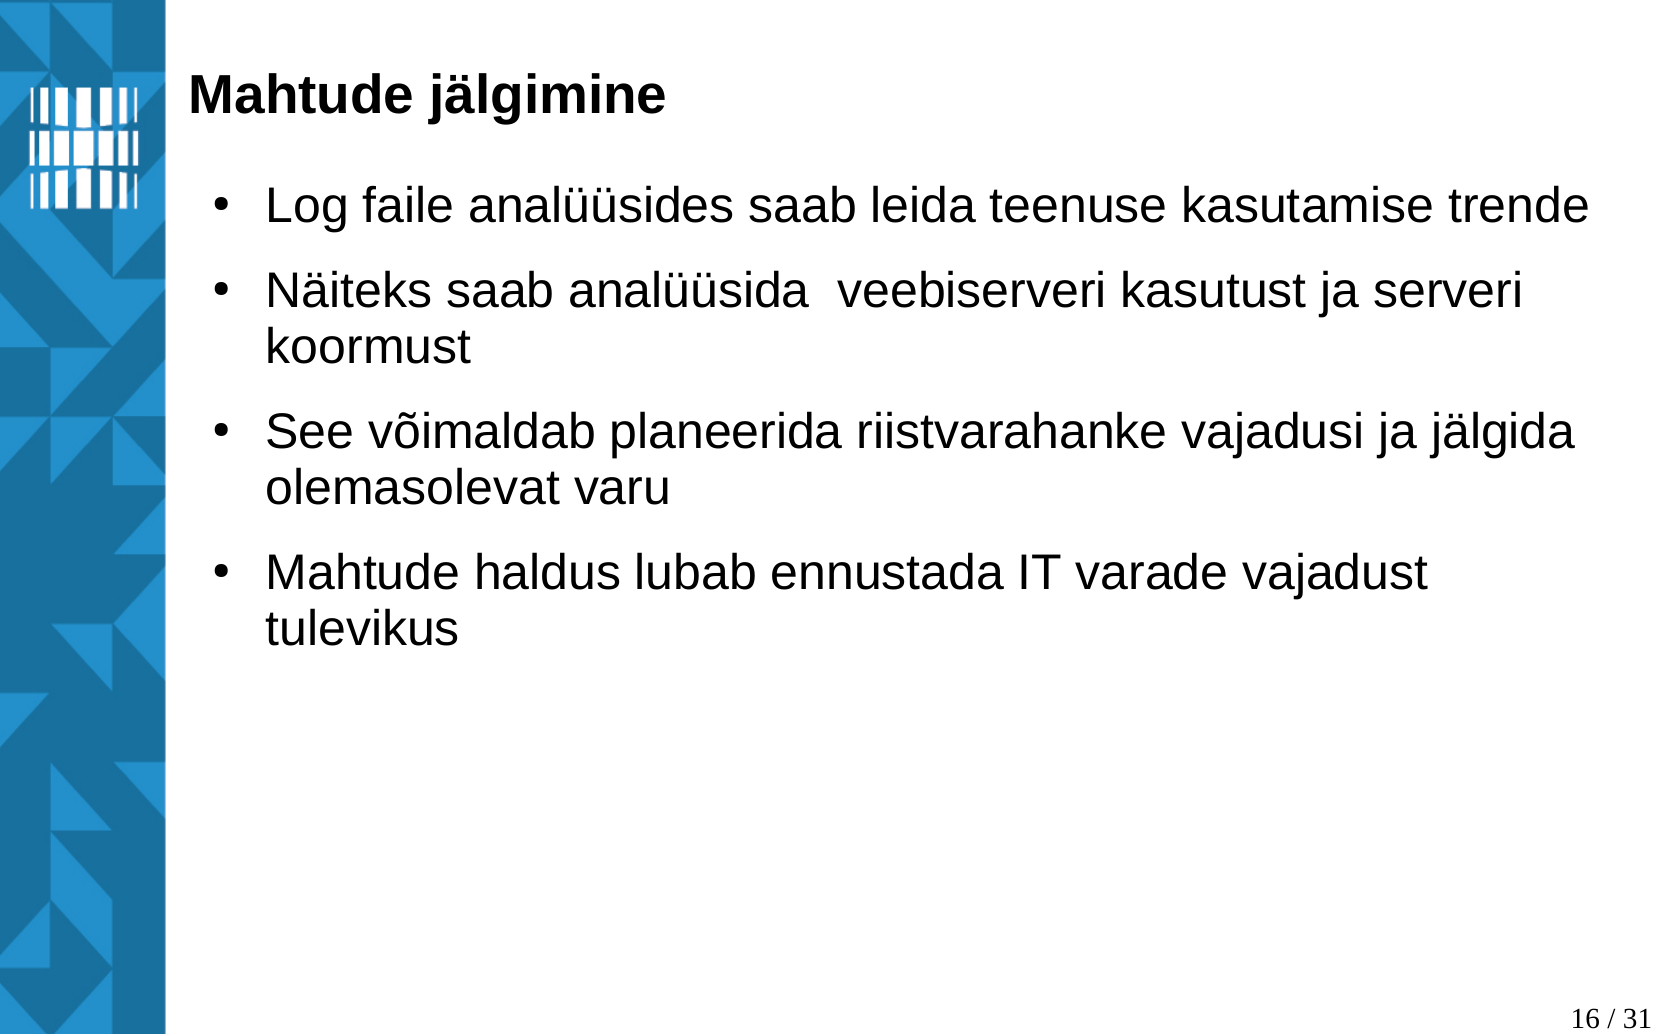

# Mahtude jälgimine
Log faile analüüsides saab leida teenuse kasutamise trende
Näiteks saab analüüsida veebiserveri kasutust ja serveri koormust
See võimaldab planeerida riistvarahanke vajadusi ja jälgida olemasolevat varu
Mahtude haldus lubab ennustada IT varade vajadust tulevikus
16